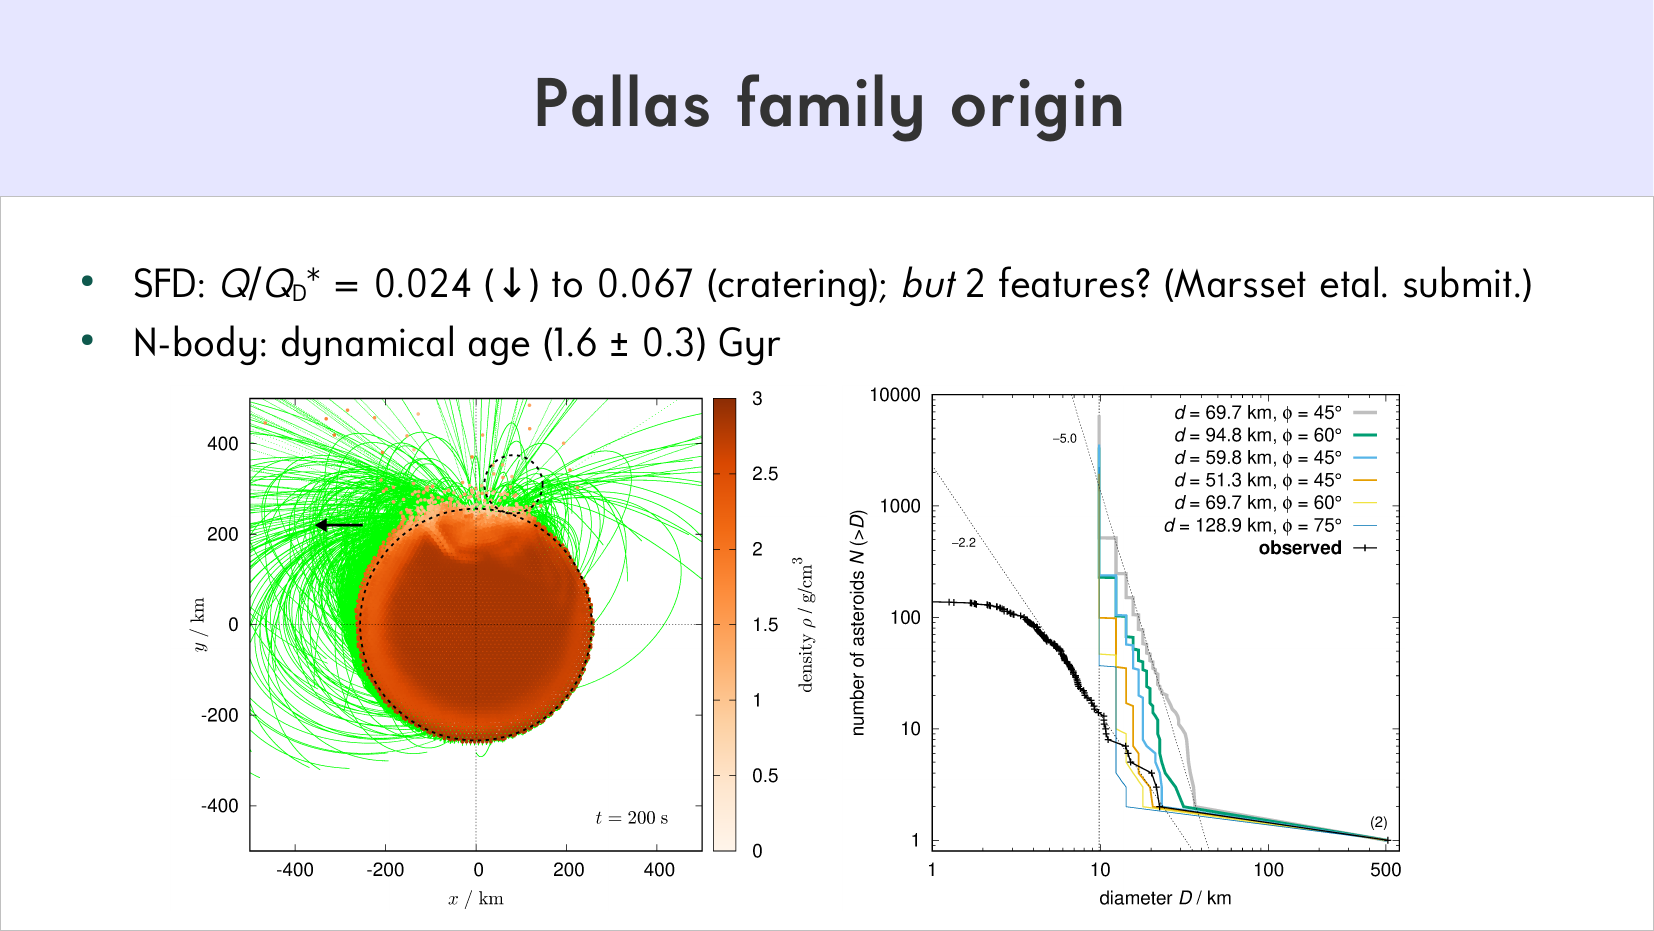

# Pallas family origin
SFD: Q/QD* = 0.024 (↓) to 0.067 (cratering); but 2 features? (Marsset etal. submit.)
N-body: dynamical age (1.6 ± 0.3) Gyr